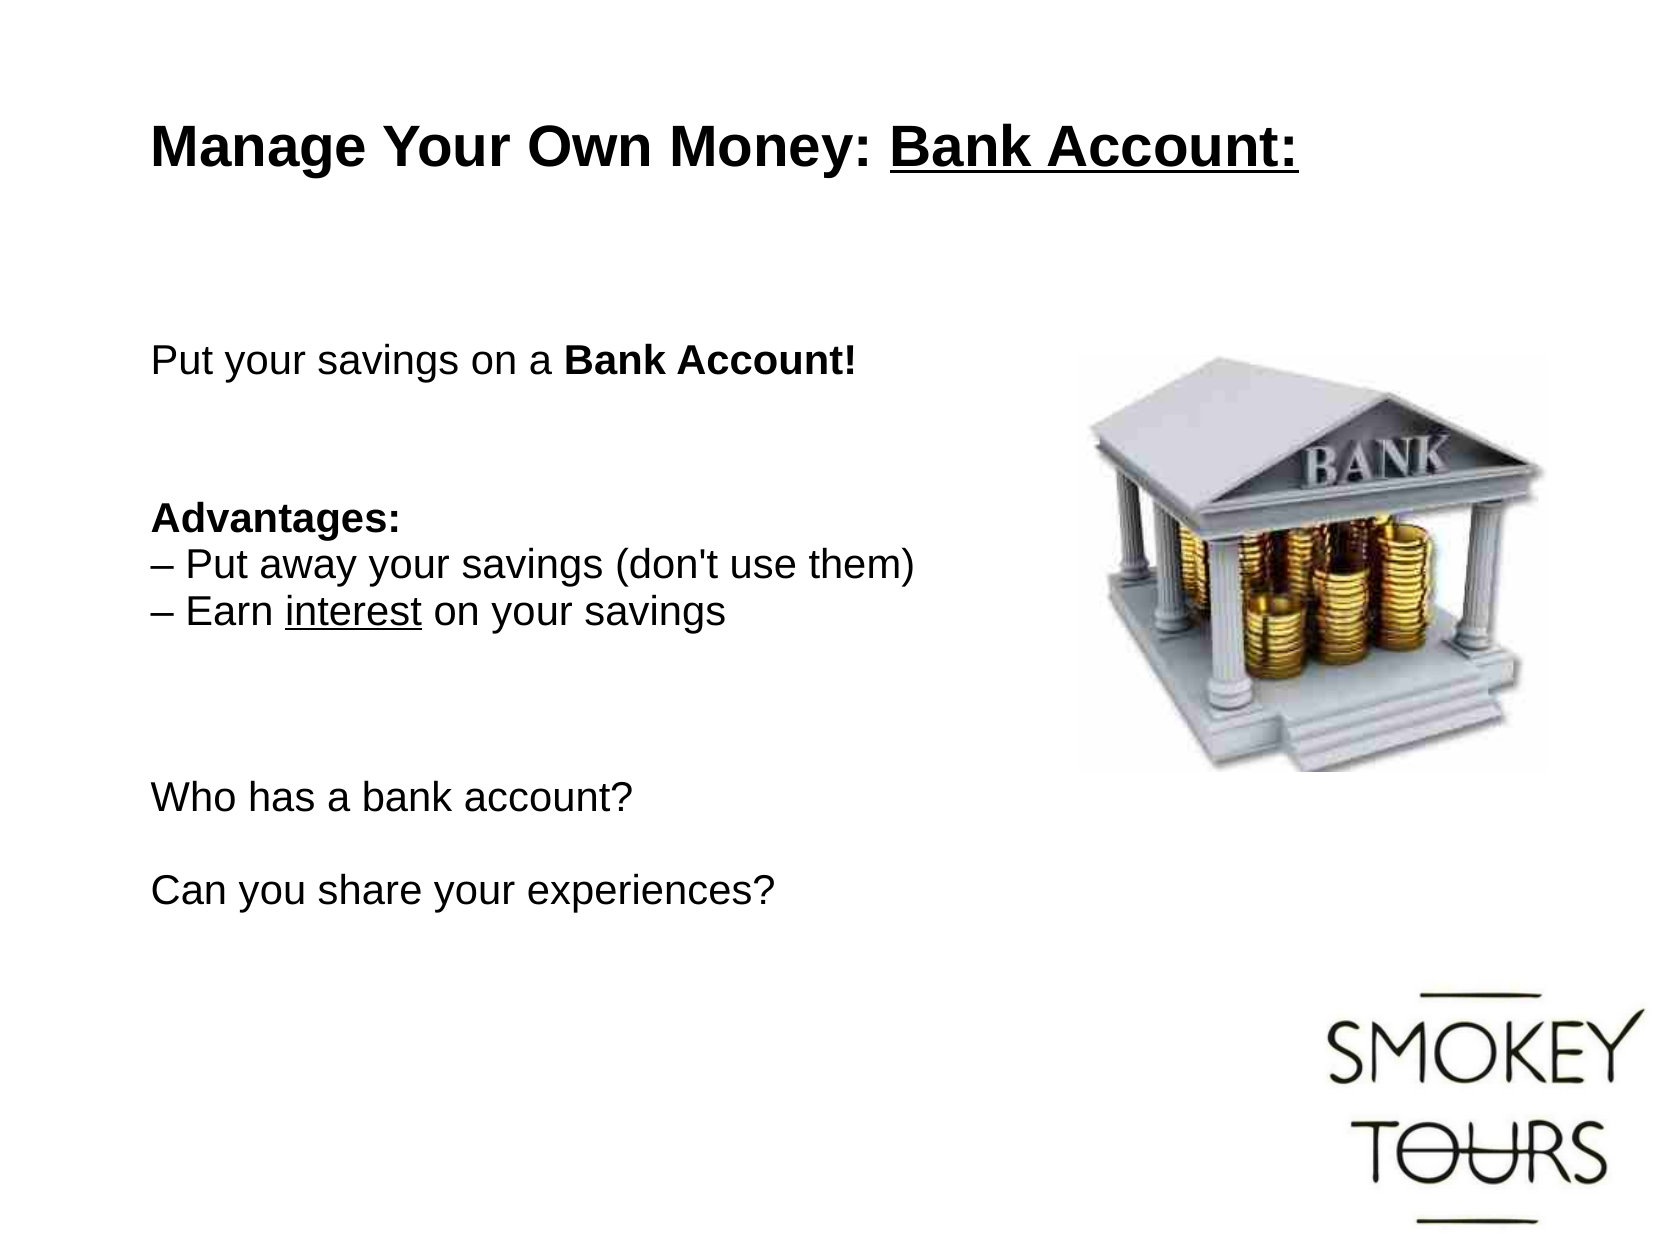

Manage Your Own Money: Bank Account:
Put your savings on a Bank Account!
Advantages:
– Put away your savings (don't use them)
– Earn interest on your savings
Who has a bank account?
Can you share your experiences?